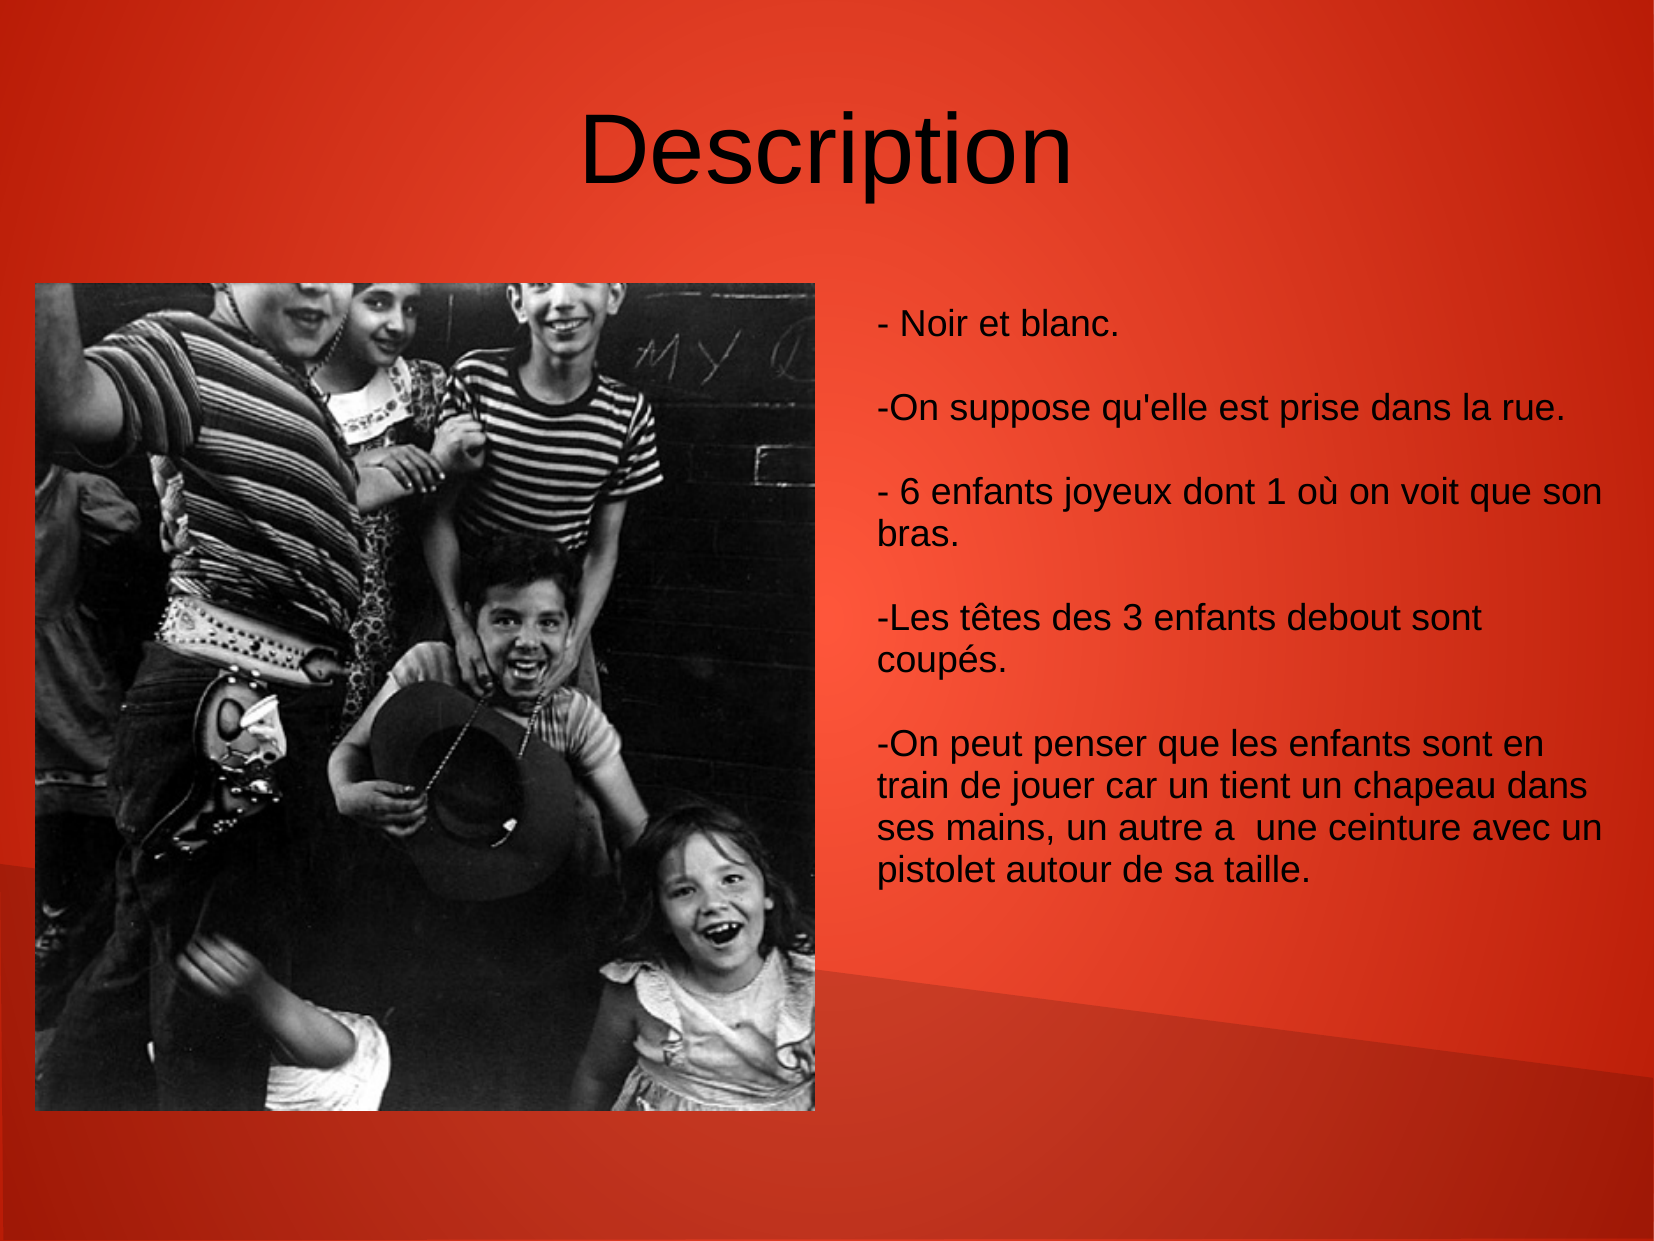

# Description
- Noir et blanc.
-On suppose qu'elle est prise dans la rue.
- 6 enfants joyeux dont 1 où on voit que son bras.
-Les têtes des 3 enfants debout sont coupés.
-On peut penser que les enfants sont en train de jouer car un tient un chapeau dans ses mains, un autre a une ceinture avec un pistolet autour de sa taille.